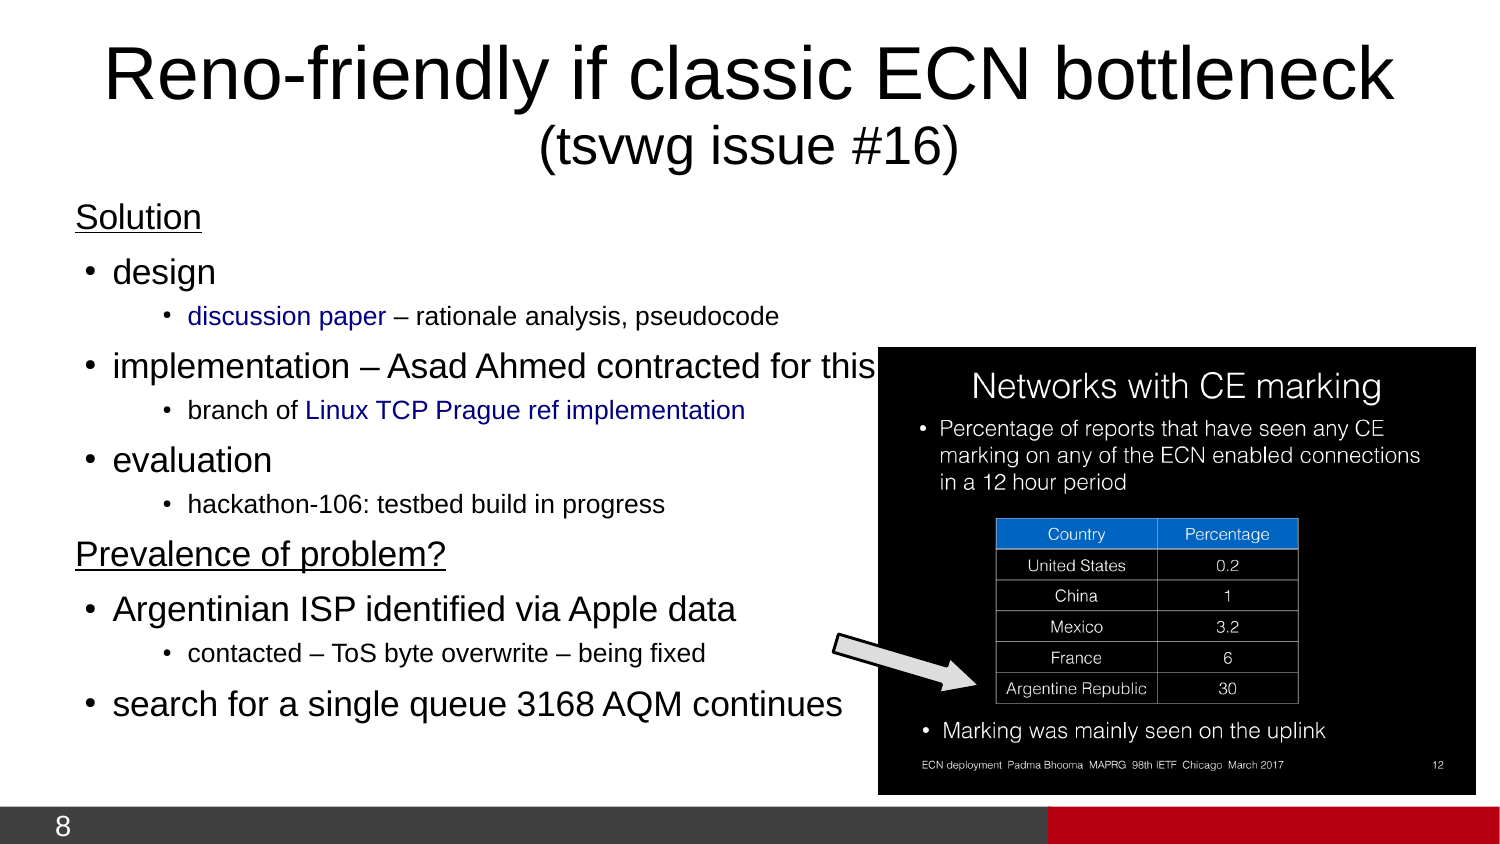

# Reno-friendly if classic ECN bottleneck (tsvwg issue #16)
Solution
design
discussion paper – rationale analysis, pseudocode
implementation – Asad Ahmed contracted for this
branch of Linux TCP Prague ref implementation
evaluation
hackathon-106: testbed build in progress
Prevalence of problem?
Argentinian ISP identified via Apple data
contacted – ToS byte overwrite – being fixed
search for a single queue 3168 AQM continues
8